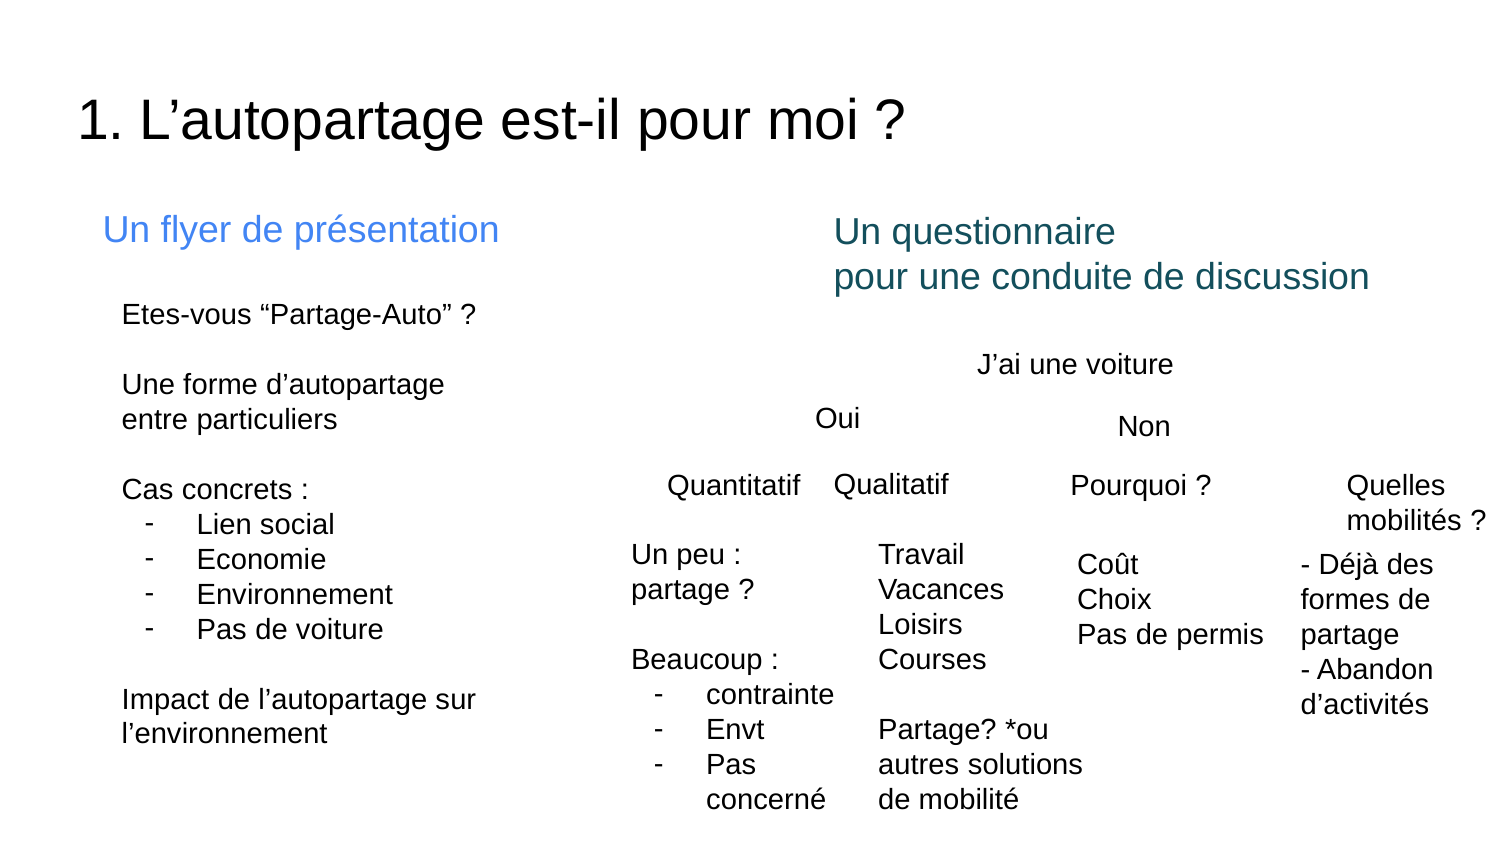

# L’autopartage est-il pour moi ?
Un flyer de présentation
Un questionnaire
pour une conduite de discussion
Etes-vous “Partage-Auto” ?
Une forme d’autopartage entre particuliers
Cas concrets :
Lien social
Economie
Environnement
Pas de voiture
Impact de l’autopartage sur l’environnement
J’ai une voiture
Oui
Non
Qualitatif
Quantitatif
Pourquoi ?
Quelles
mobilités ?
Un peu : partage ?
Beaucoup :
contrainte
Envt
Pas concerné
Travail
Vacances
Loisirs
Courses
Partage? *ou autres solutions de mobilité
Coût
Choix
Pas de permis
- Déjà des formes de partage
- Abandon d’activités